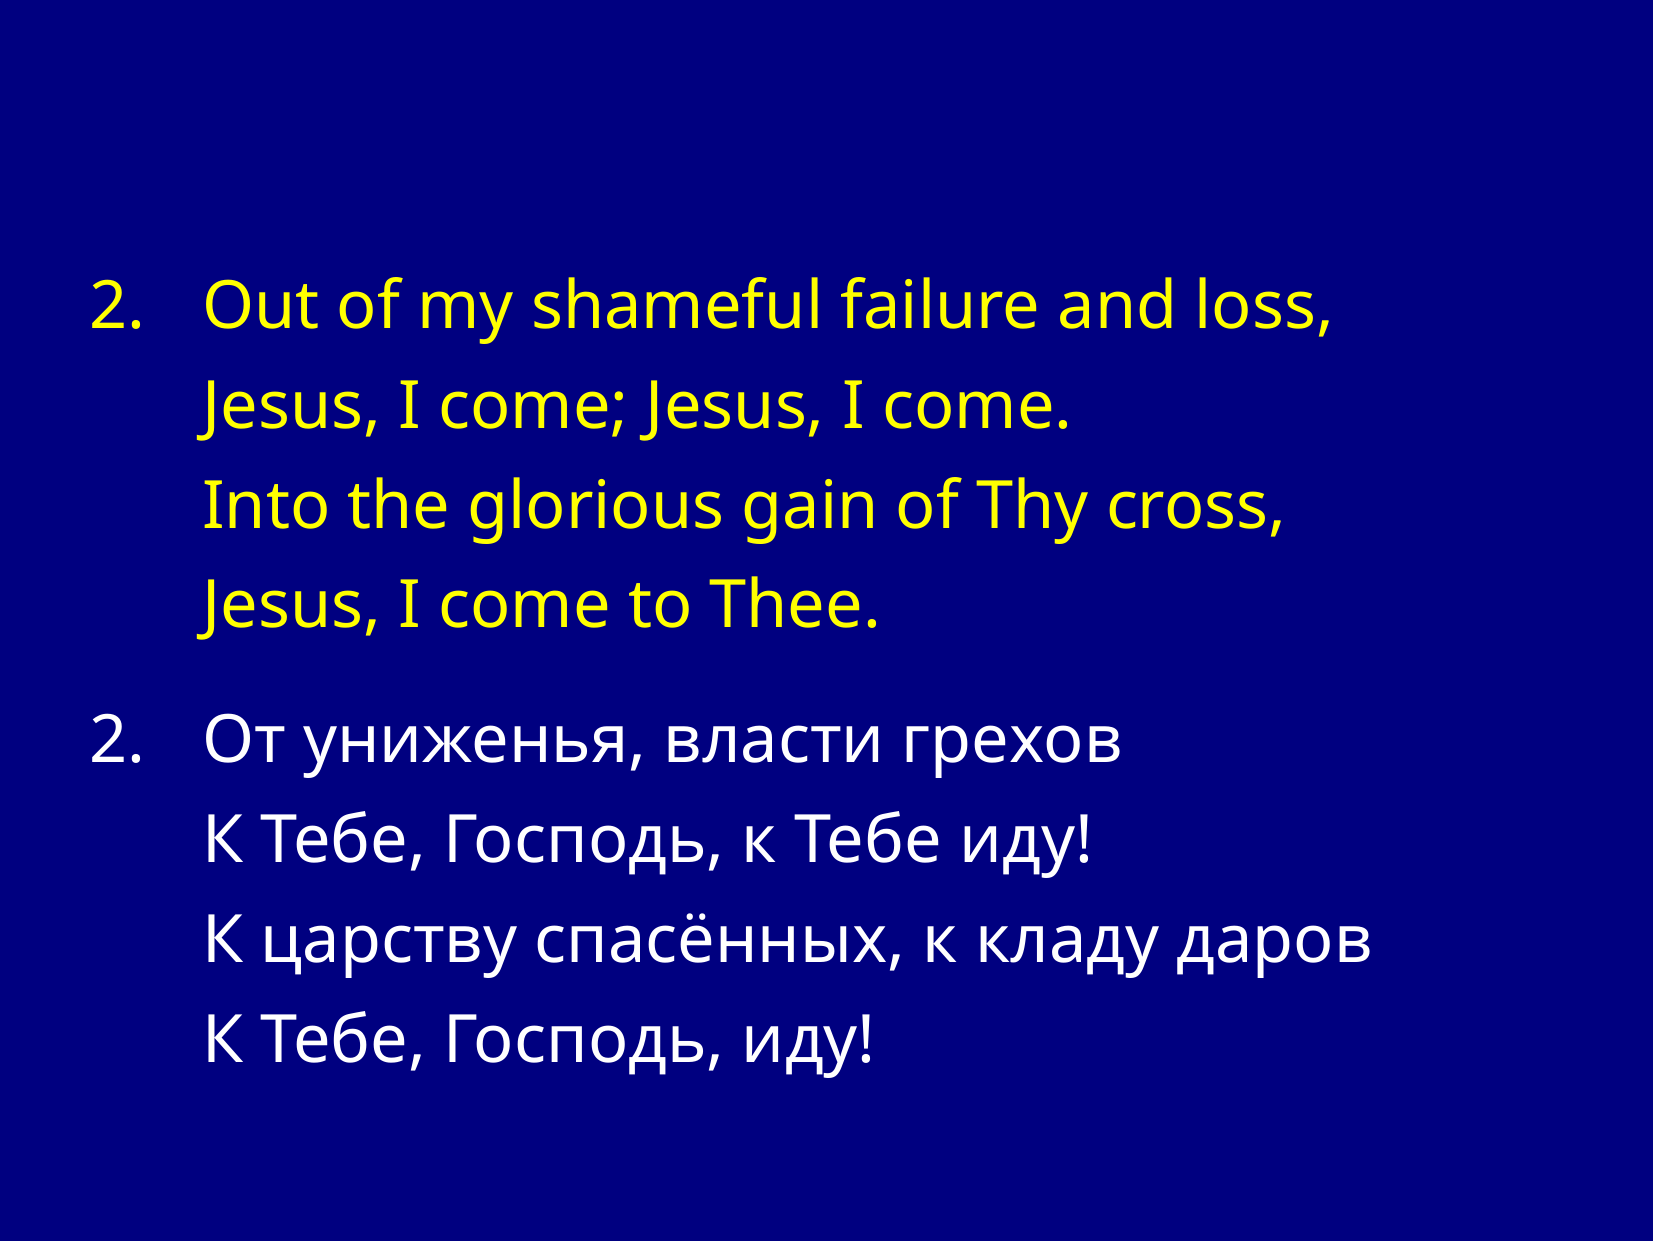

2.	Out of my shameful failure and loss,
	Jesus, I come; Jesus, I come.
	Into the glorious gain of Thy cross,
	Jesus, I come to Thee.
2.	От униженья, власти грехов
	К Тебе, Господь, к Тебе иду!
	К царству спасённых, к кладу даров
	К Тебе, Господь, иду!